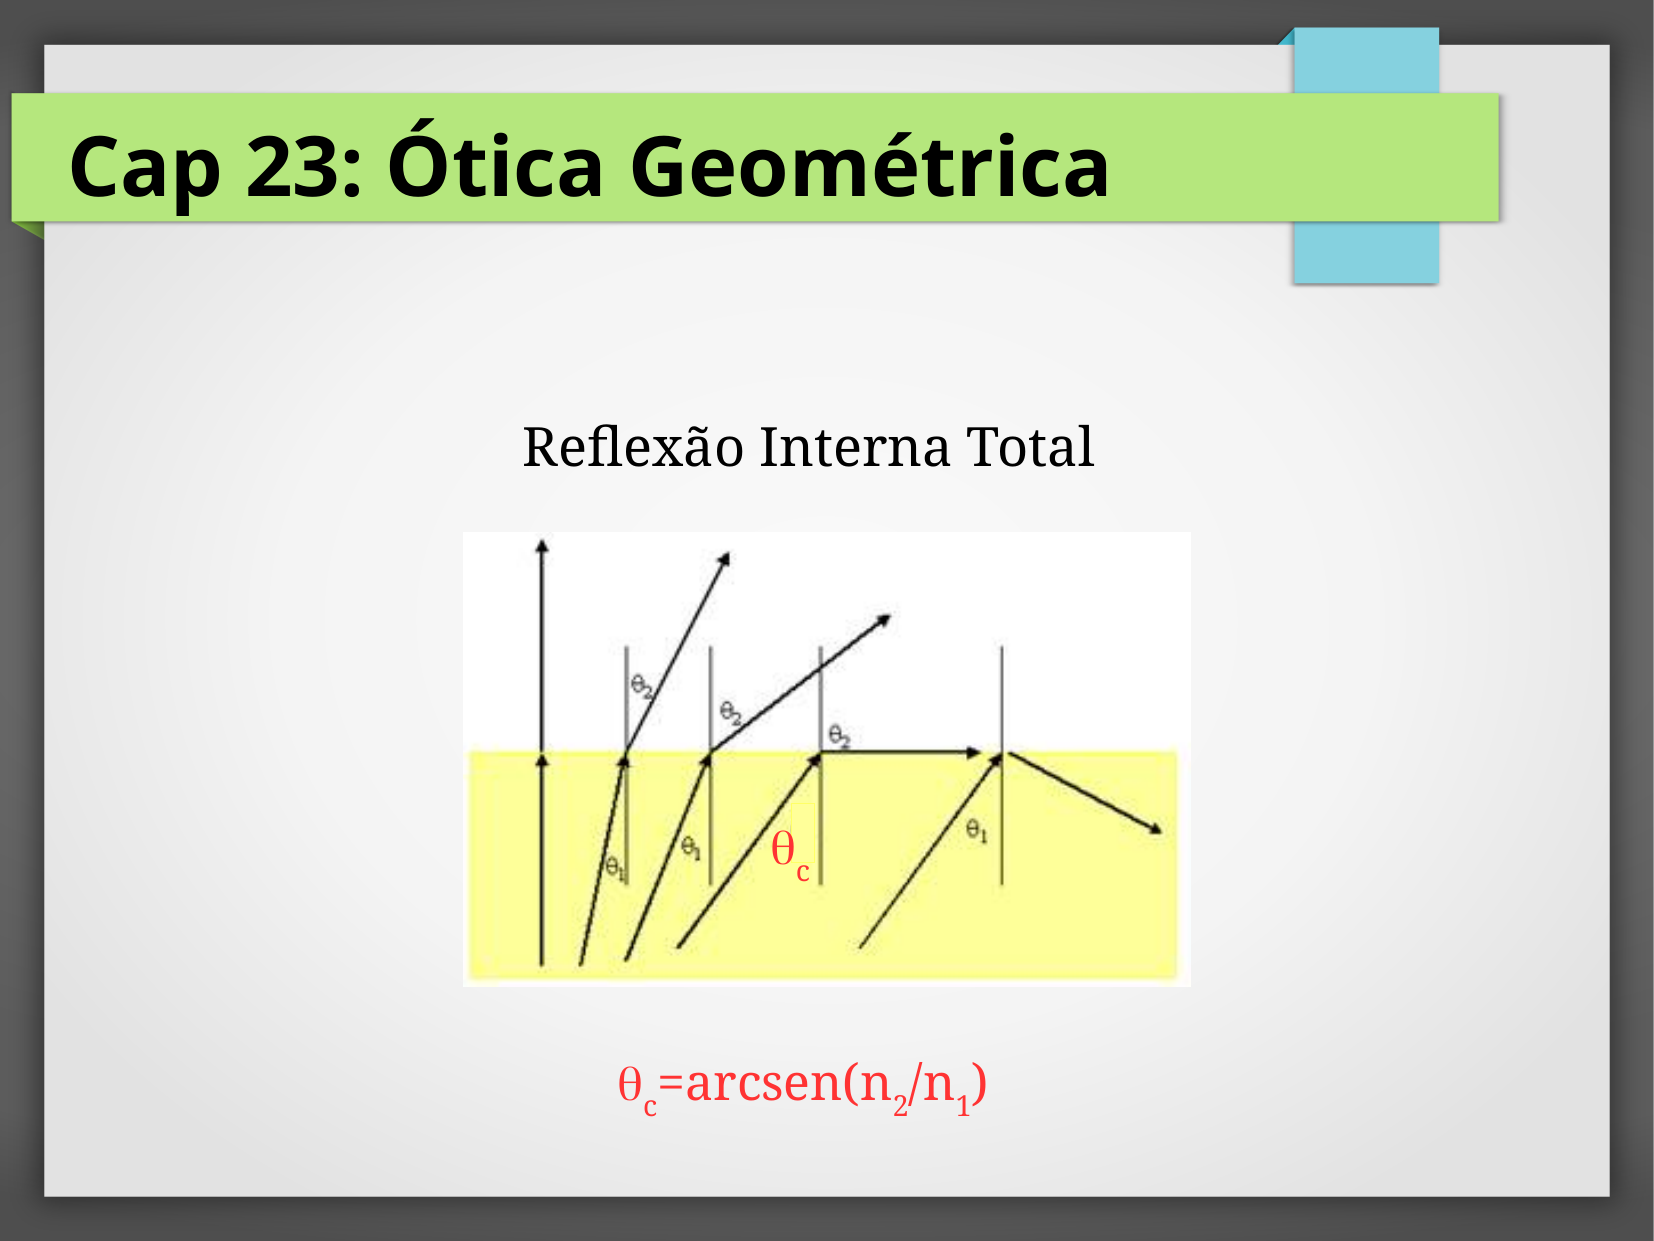

Cap 23: Ótica Geométrica
Reflexão Interna Total
qc
qc=arcsen(n2/n1)